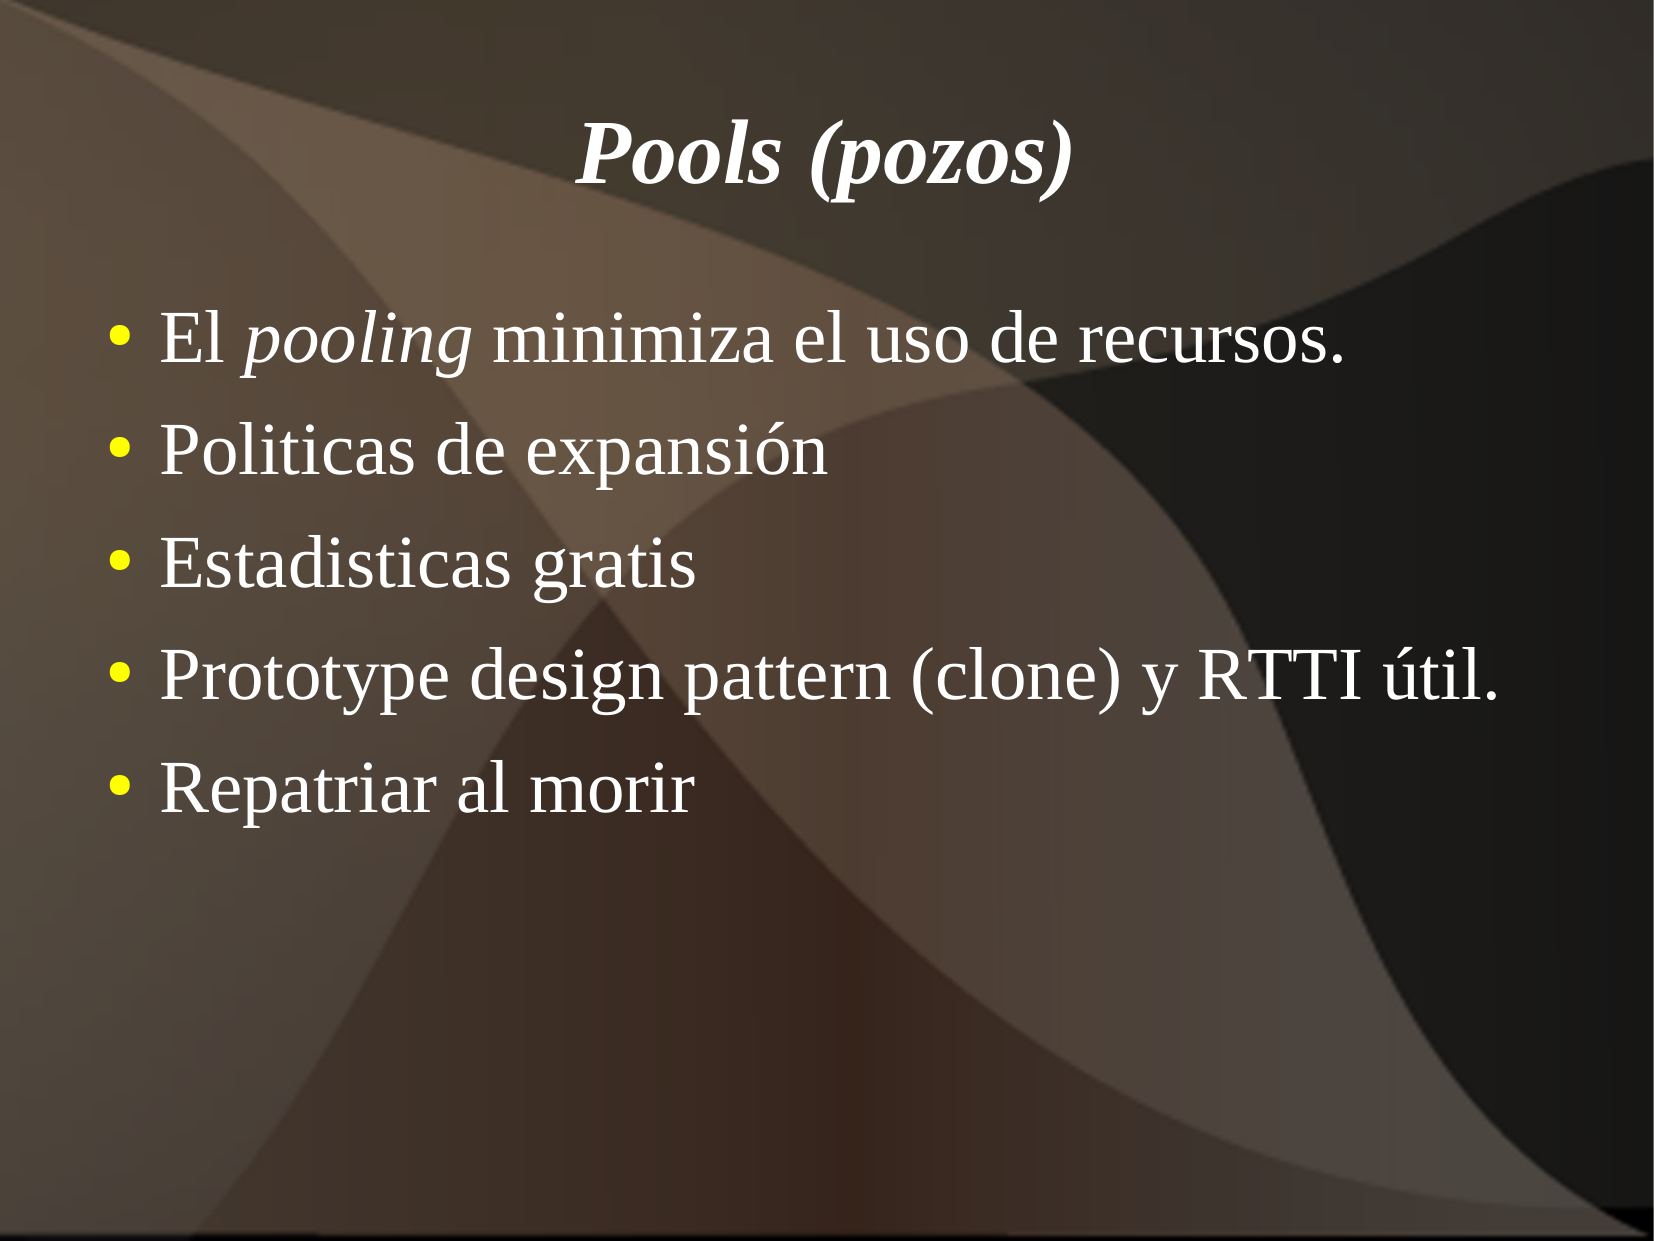

# Pools (pozos)
El pooling minimiza el uso de recursos.
Politicas de expansión
Estadisticas gratis
Prototype design pattern (clone) y RTTI útil.
Repatriar al morir